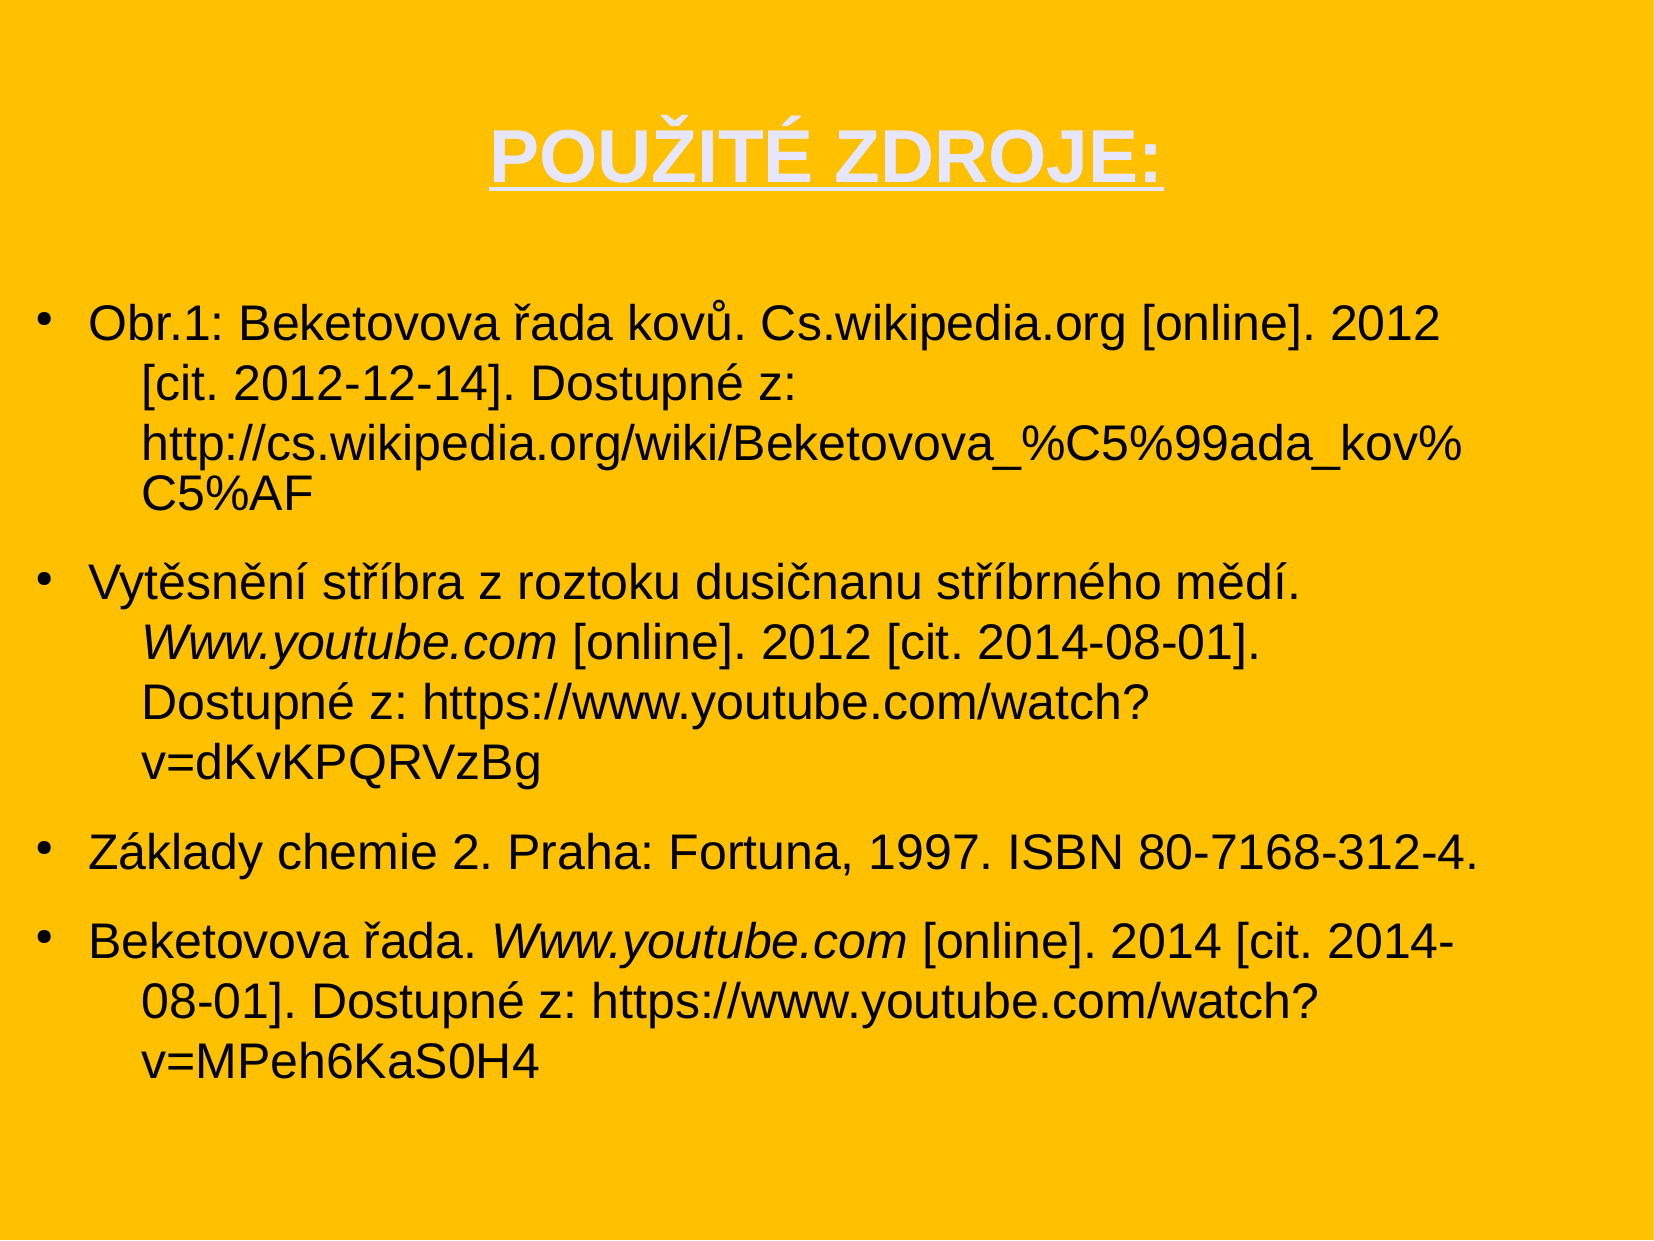

# POUŽITÉ ZDROJE:
Obr.1: Beketovova řada kovů. Cs.wikipedia.org [online]. 2012 [cit. 2012-12-14]. Dostupné z: http://cs.wikipedia.org/wiki/Beketovova_%C5%99ada_kov%C5%AF
Vytěsnění stříbra z roztoku dusičnanu stříbrného mědí. Www.youtube.com [online]. 2012 [cit. 2014-08-01]. Dostupné z: https://www.youtube.com/watch?v=dKvKPQRVzBg
Základy chemie 2. Praha: Fortuna, 1997. ISBN 80-7168-312-4.
Beketovova řada. Www.youtube.com [online]. 2014 [cit. 2014-08-01]. Dostupné z: https://www.youtube.com/watch?v=MPeh6KaS0H4